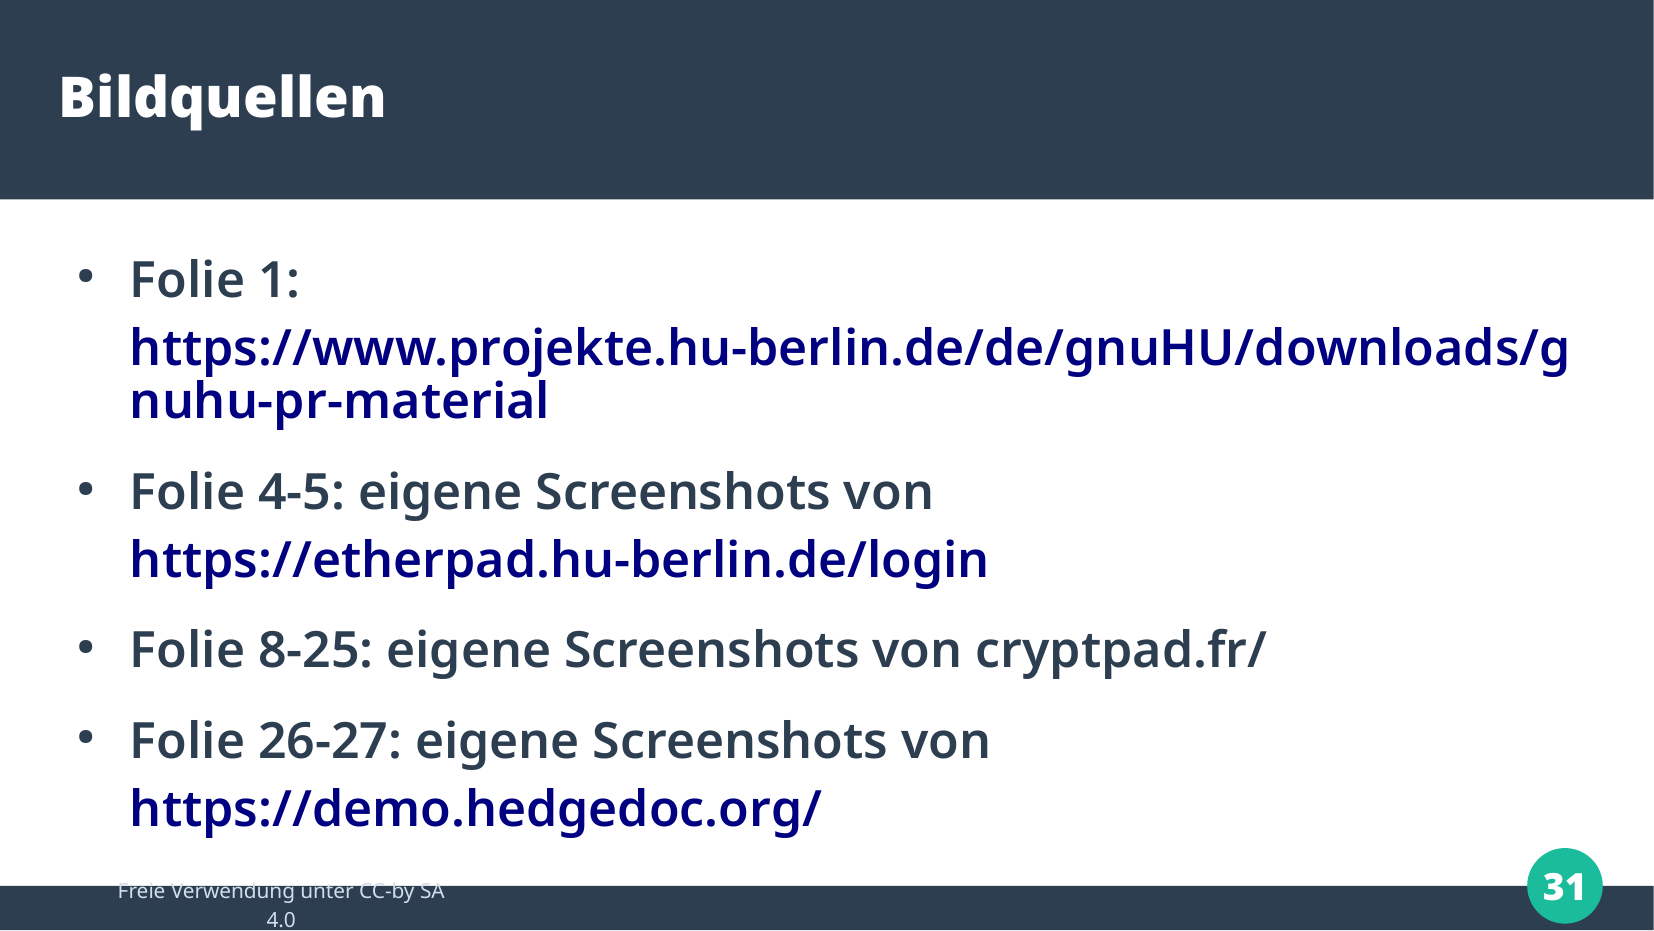

# Bildquellen
Folie 1: https://www.projekte.hu-berlin.de/de/gnuHU/downloads/gnuhu-pr-material
Folie 4-5: eigene Screenshots von https://etherpad.hu-berlin.de/login
Folie 8-25: eigene Screenshots von cryptpad.fr/
Folie 26-27: eigene Screenshots von https://demo.hedgedoc.org/
Freie Verwendung unter CC-by SA 4.0